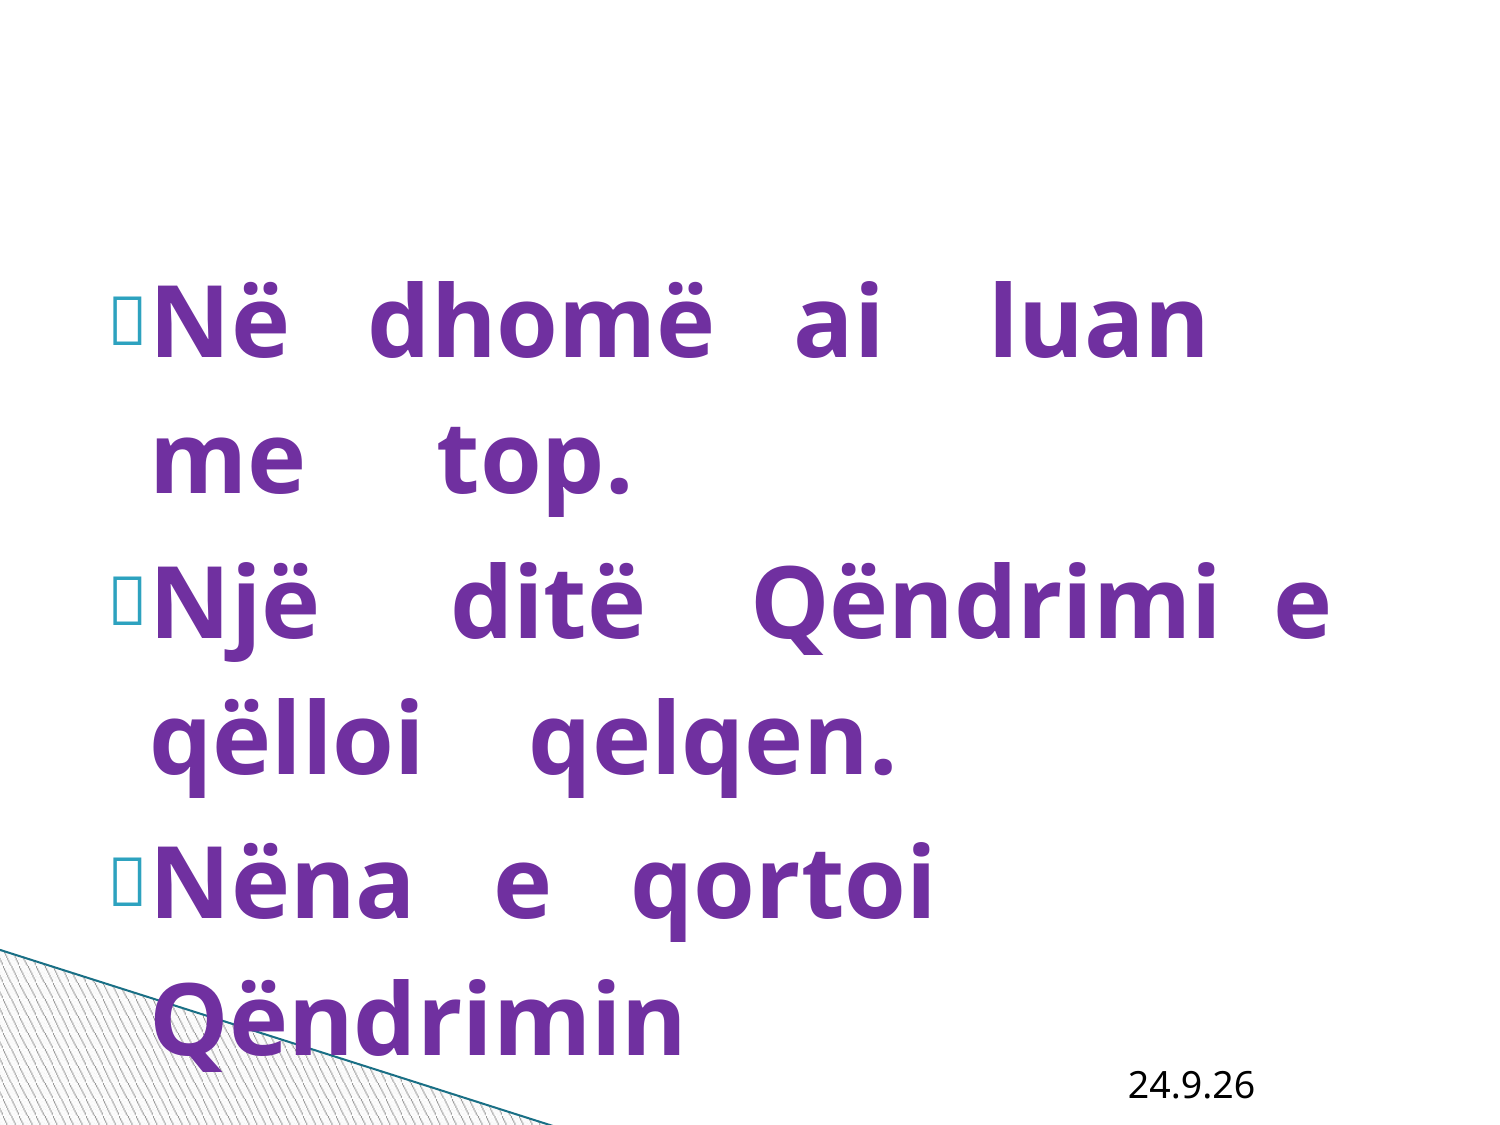

# Në dhomë ai luan me top.
Një ditë Qëndrimi e qëlloi qelqen.
Nëna e qortoi Qëndrimin